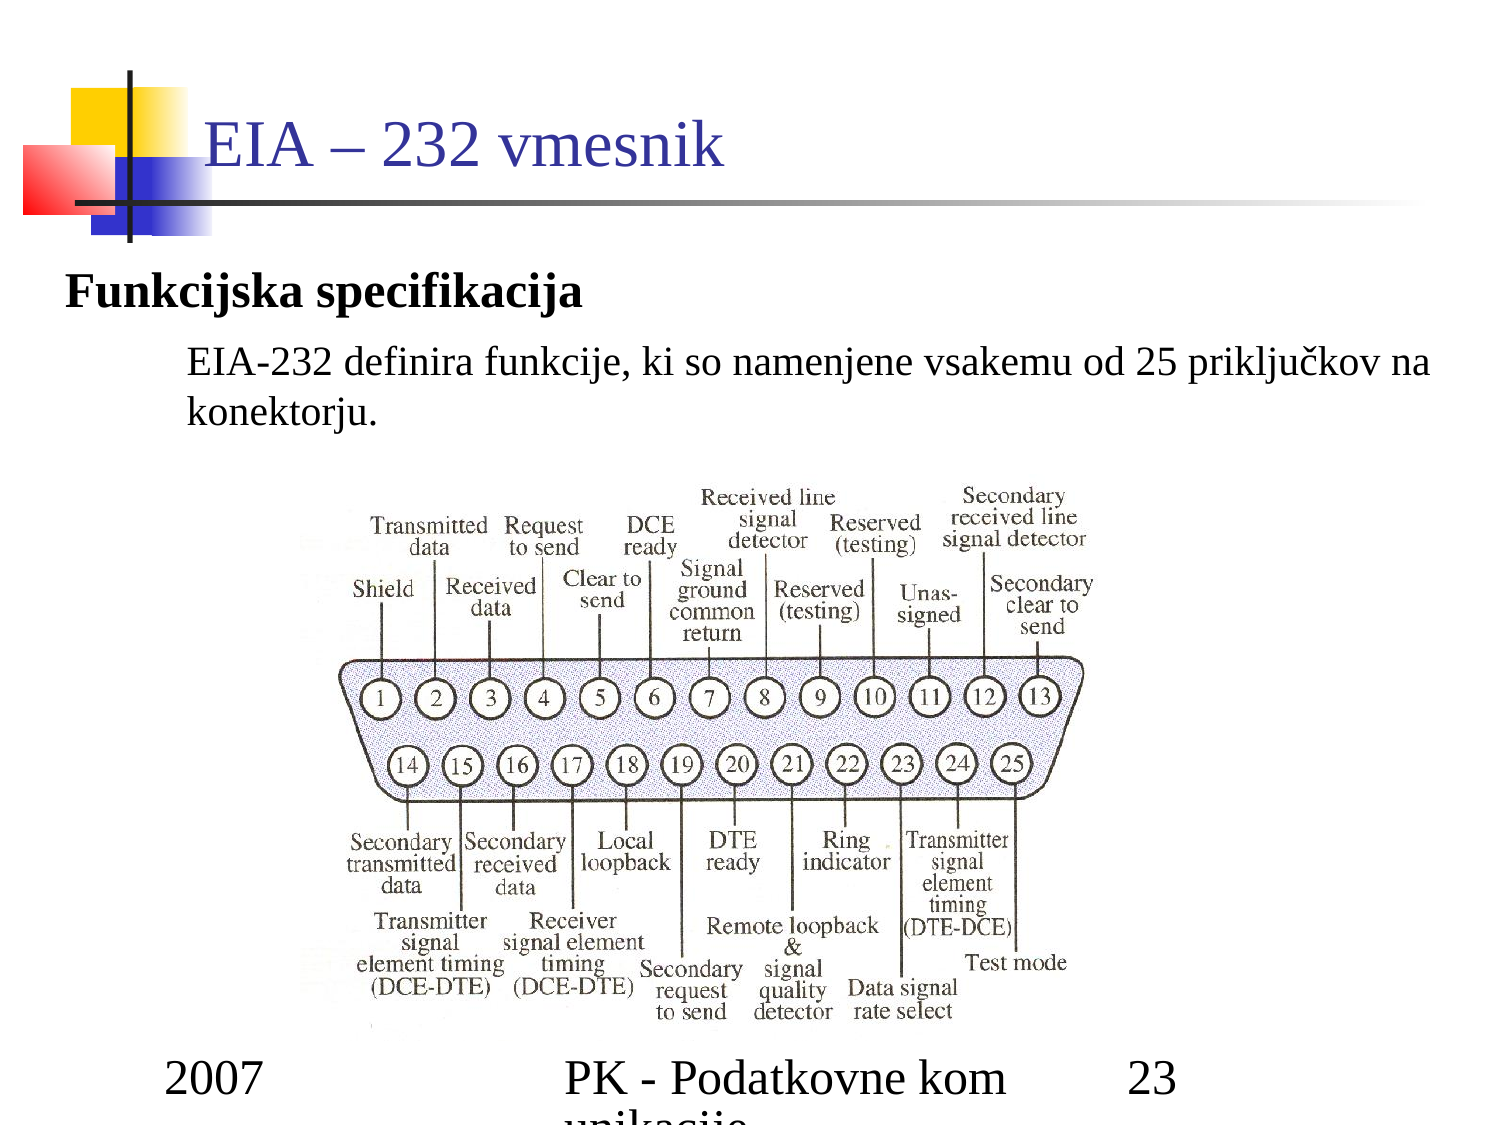

# EIA – 232 vmesnik
Funkcijska specifikacija
	EIA-232 definira funkcije, ki so namenjene vsakemu od 25 priključkov na konektorju.
2007
PK - Podatkovne komunikacije
23